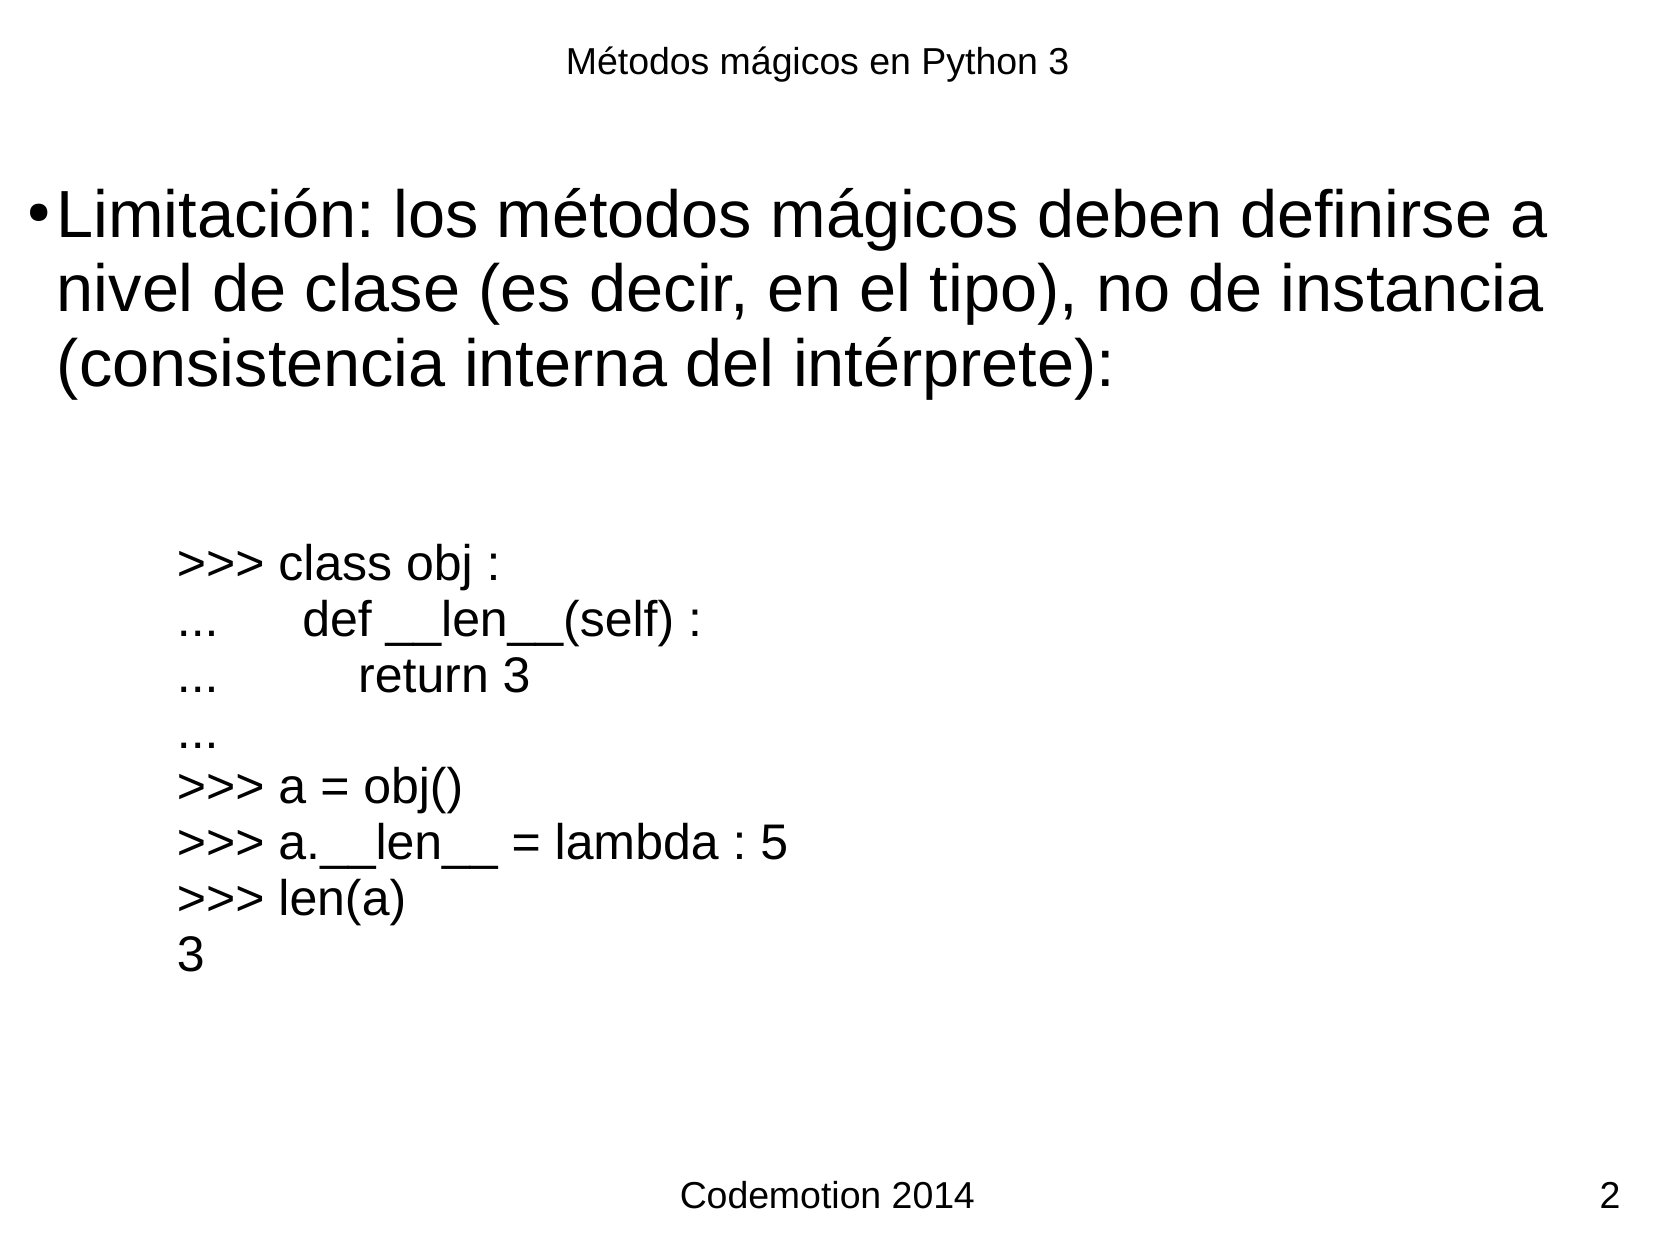

# Limitación: los métodos mágicos deben definirse a nivel de clase (es decir, en el tipo), no de instancia (consistencia interna del intérprete):
		>>> class obj :
		... def __len__(self) :
		... return 3
		...
		>>> a = obj()
		>>> a.__len__ = lambda : 5
		>>> len(a)
		3
Métodos mágicos en Python 3
Codemotion 2014
2